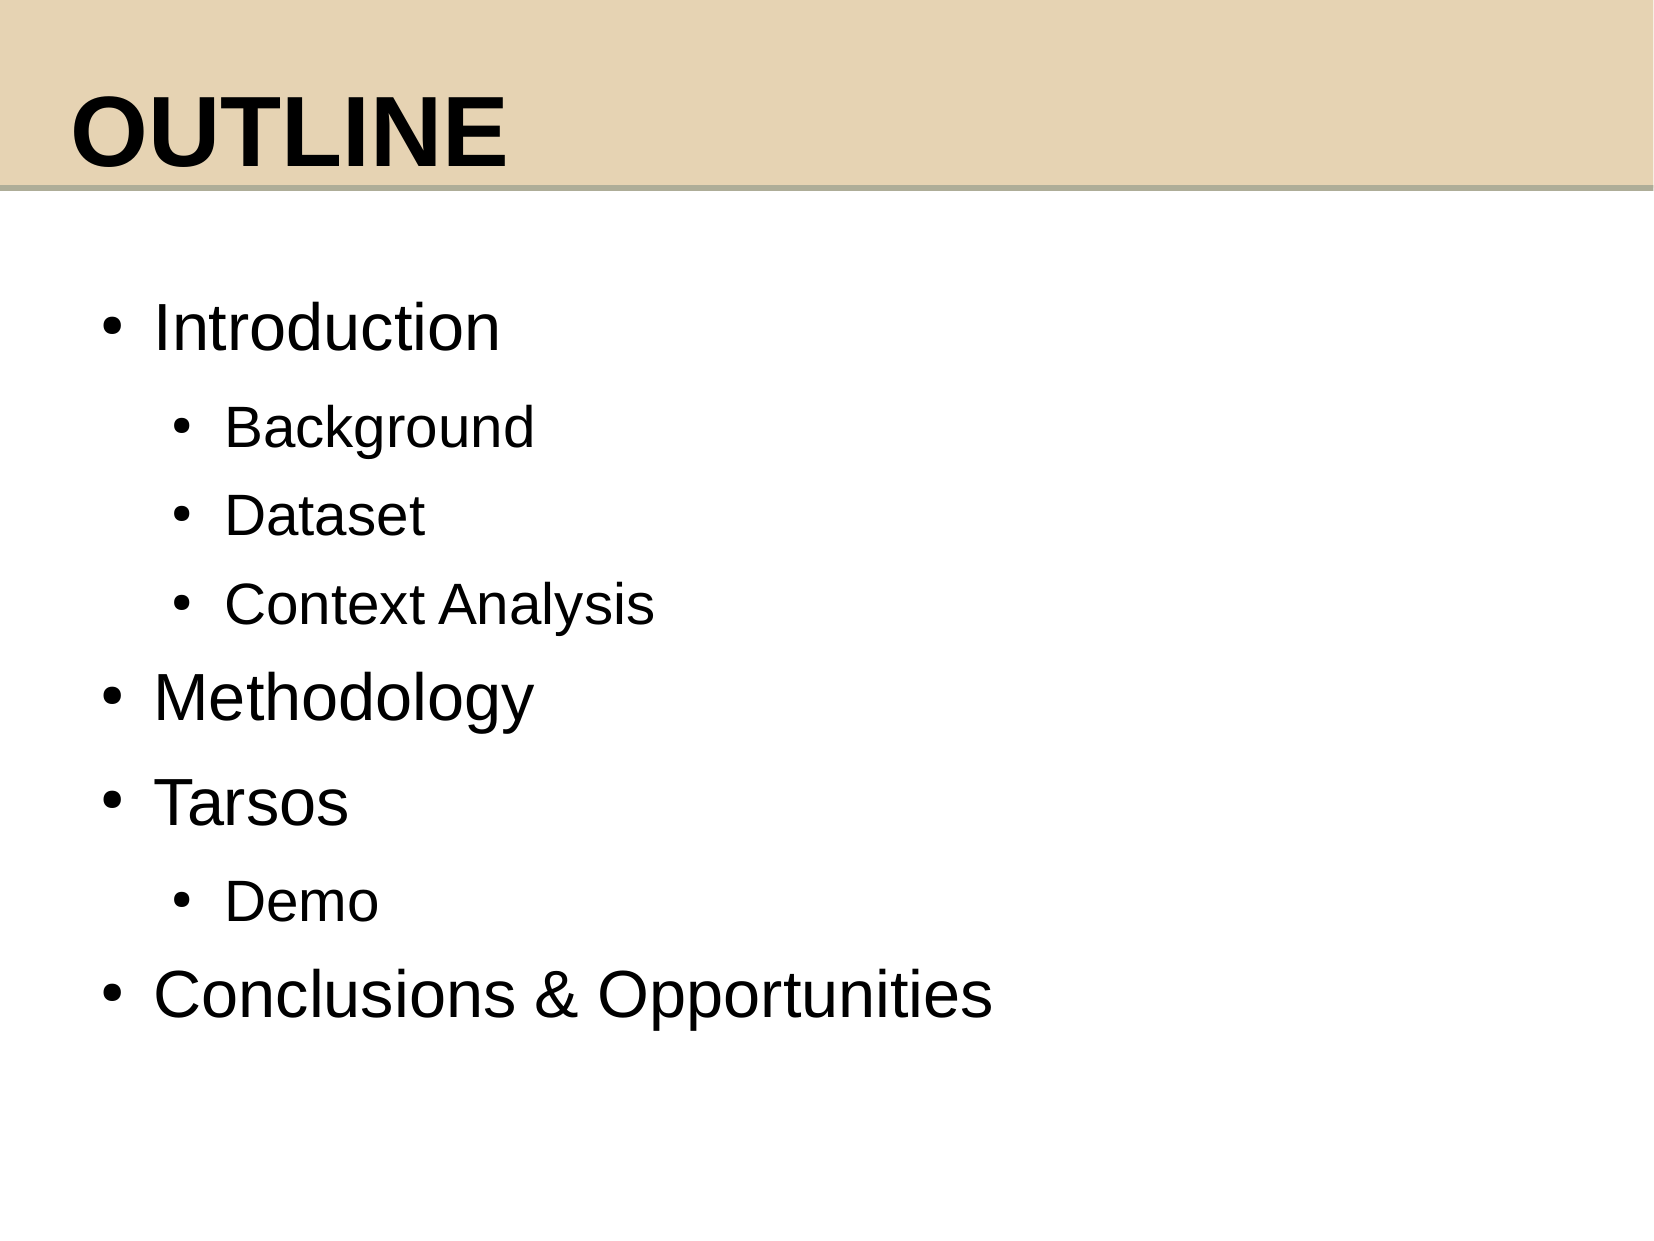

OUTLINE
# Introduction
Background
Dataset
Context Analysis
Methodology
Tarsos
Demo
Conclusions & Opportunities